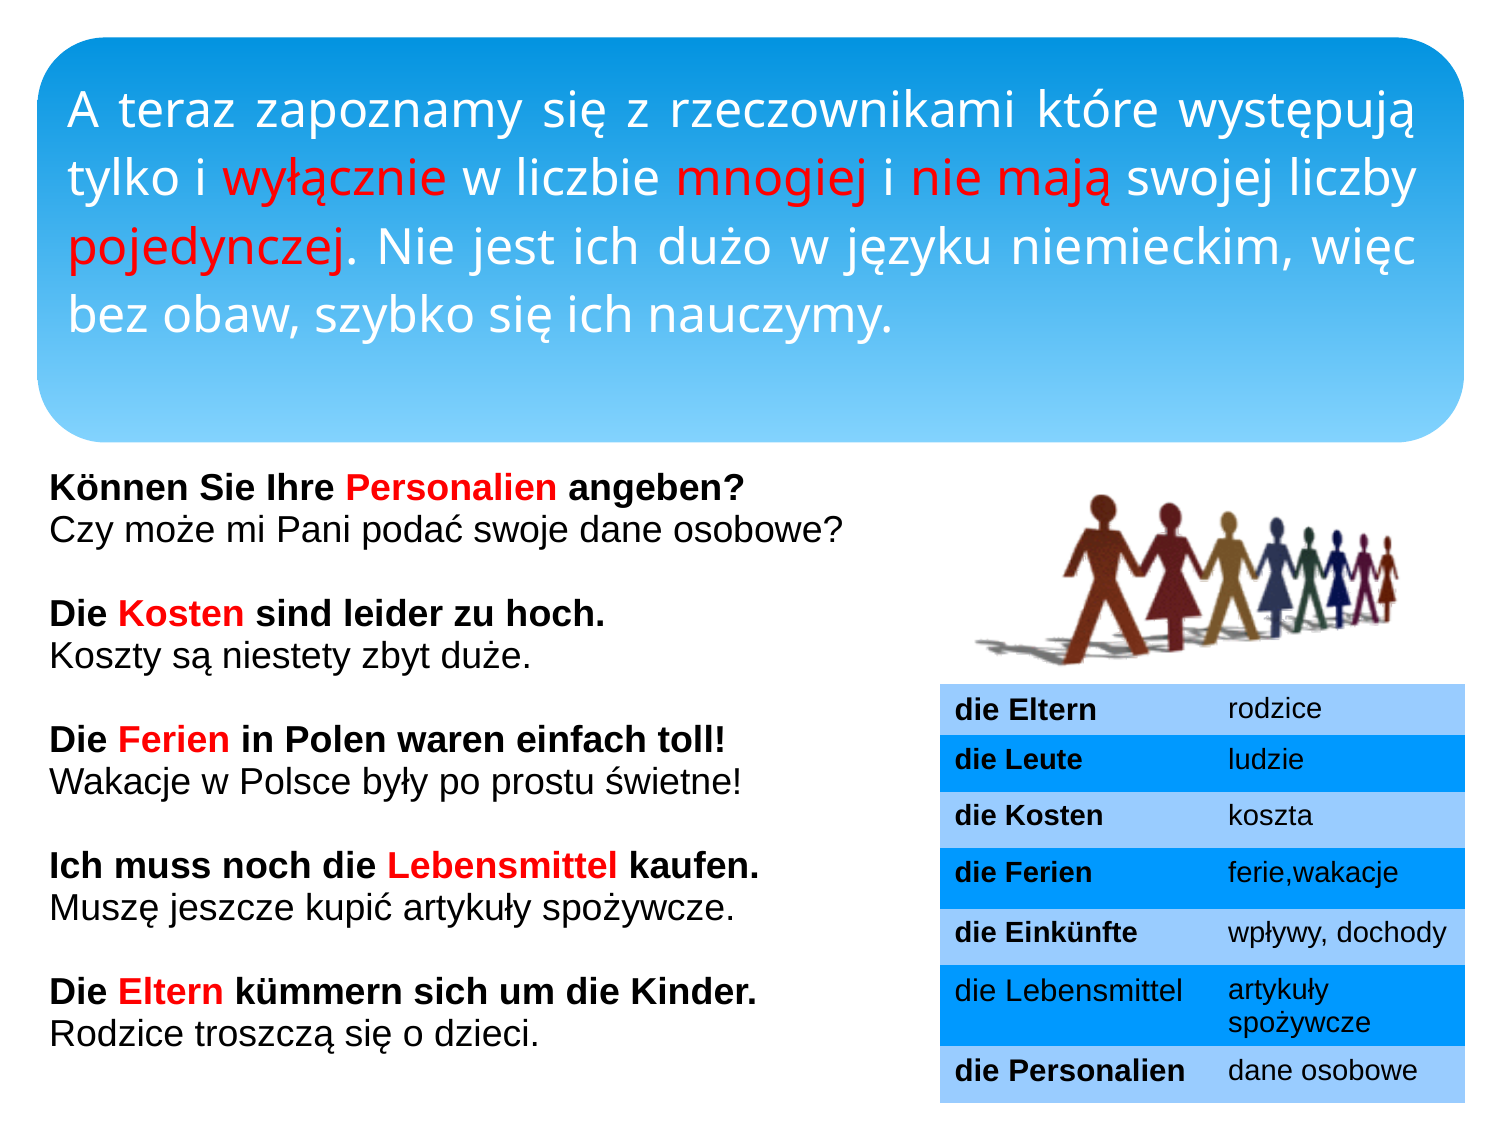

# A teraz zapoznamy się z rzeczownikami które występują tylko i wyłącznie w liczbie mnogiej i nie mają swojej liczby pojedynczej. Nie jest ich dużo w języku niemieckim, więc bez obaw, szybko się ich nauczymy.
Können Sie Ihre Personalien angeben?
Czy może mi Pani podać swoje dane osobowe?
Die Kosten sind leider zu hoch.
Koszty są niestety zbyt duże.
Die Ferien in Polen waren einfach toll!
Wakacje w Polsce były po prostu świetne!
Ich muss noch die Lebensmittel kaufen.
Muszę jeszcze kupić artykuły spożywcze.
Die Eltern kümmern sich um die Kinder.
Rodzice troszczą się o dzieci.
| die Eltern | rodzice |
| --- | --- |
| die Leute | ludzie |
| die Kosten | koszta |
| die Ferien | ferie,wakacje |
| die Einkünfte | wpływy, dochody |
| die Lebensmittel | artykuły spożywcze |
| die Personalien | dane osobowe |